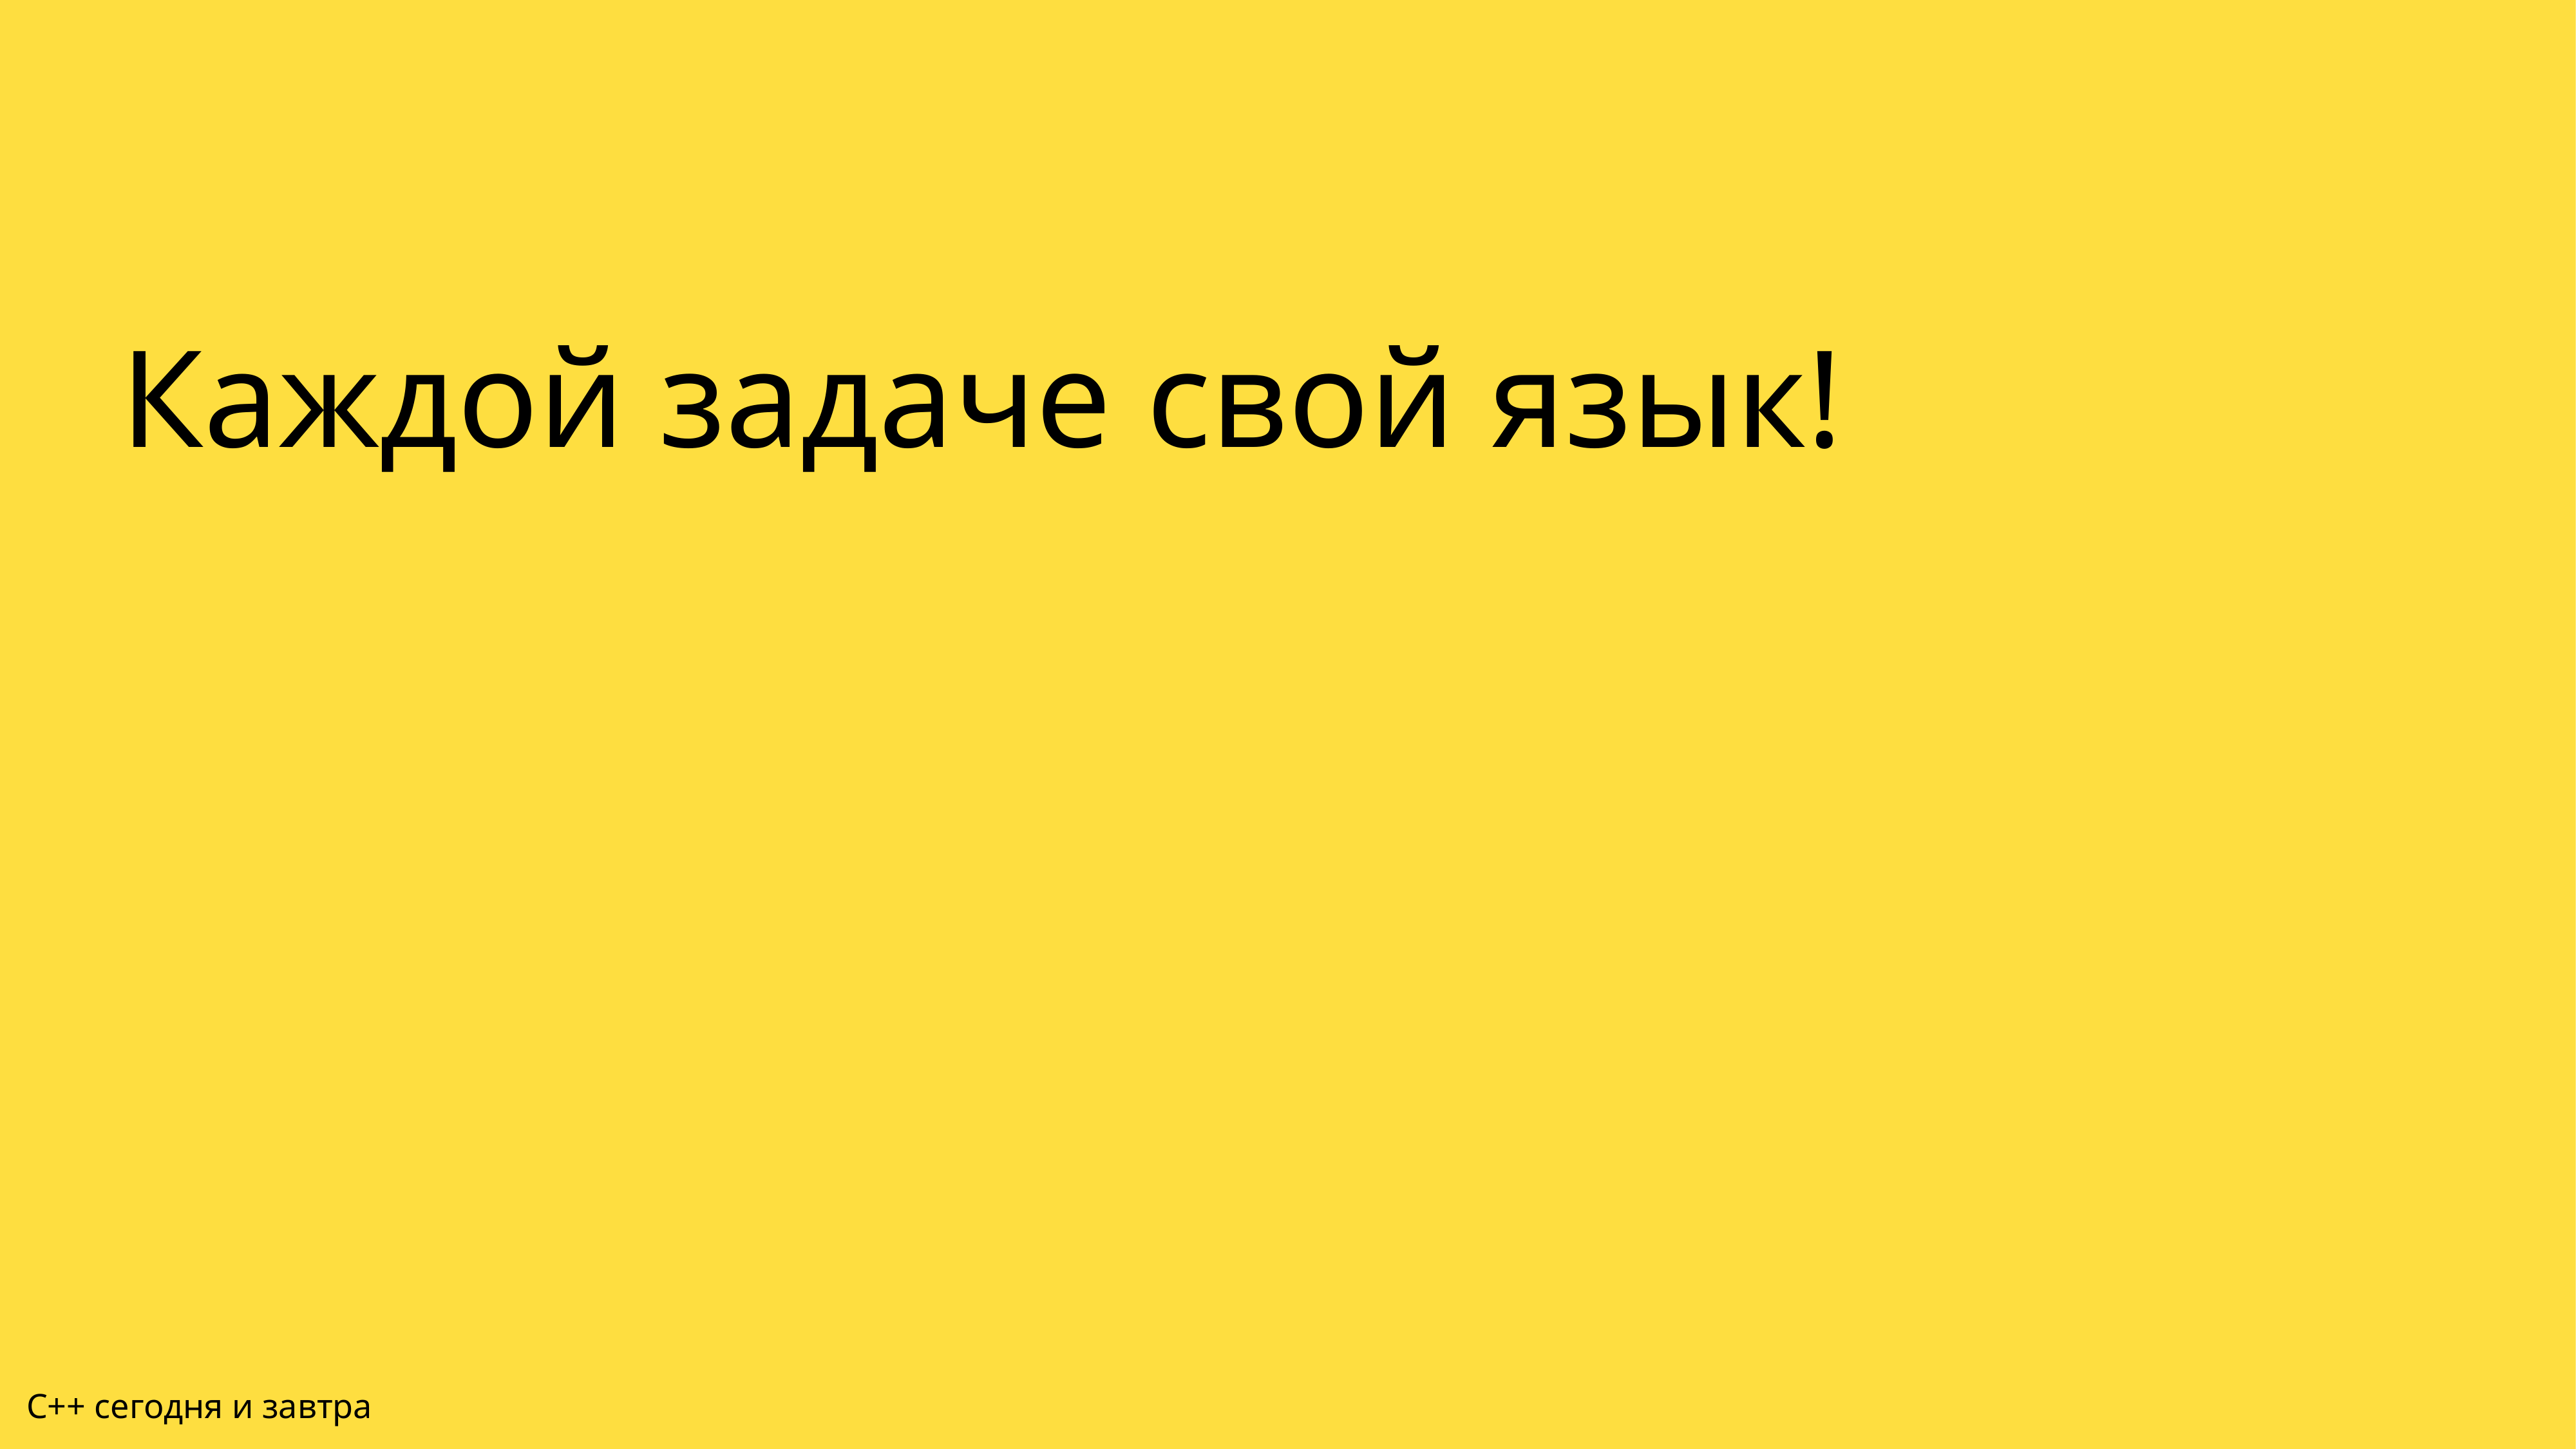

# Каждой задаче свой язык!
C++ сегодня и завтра